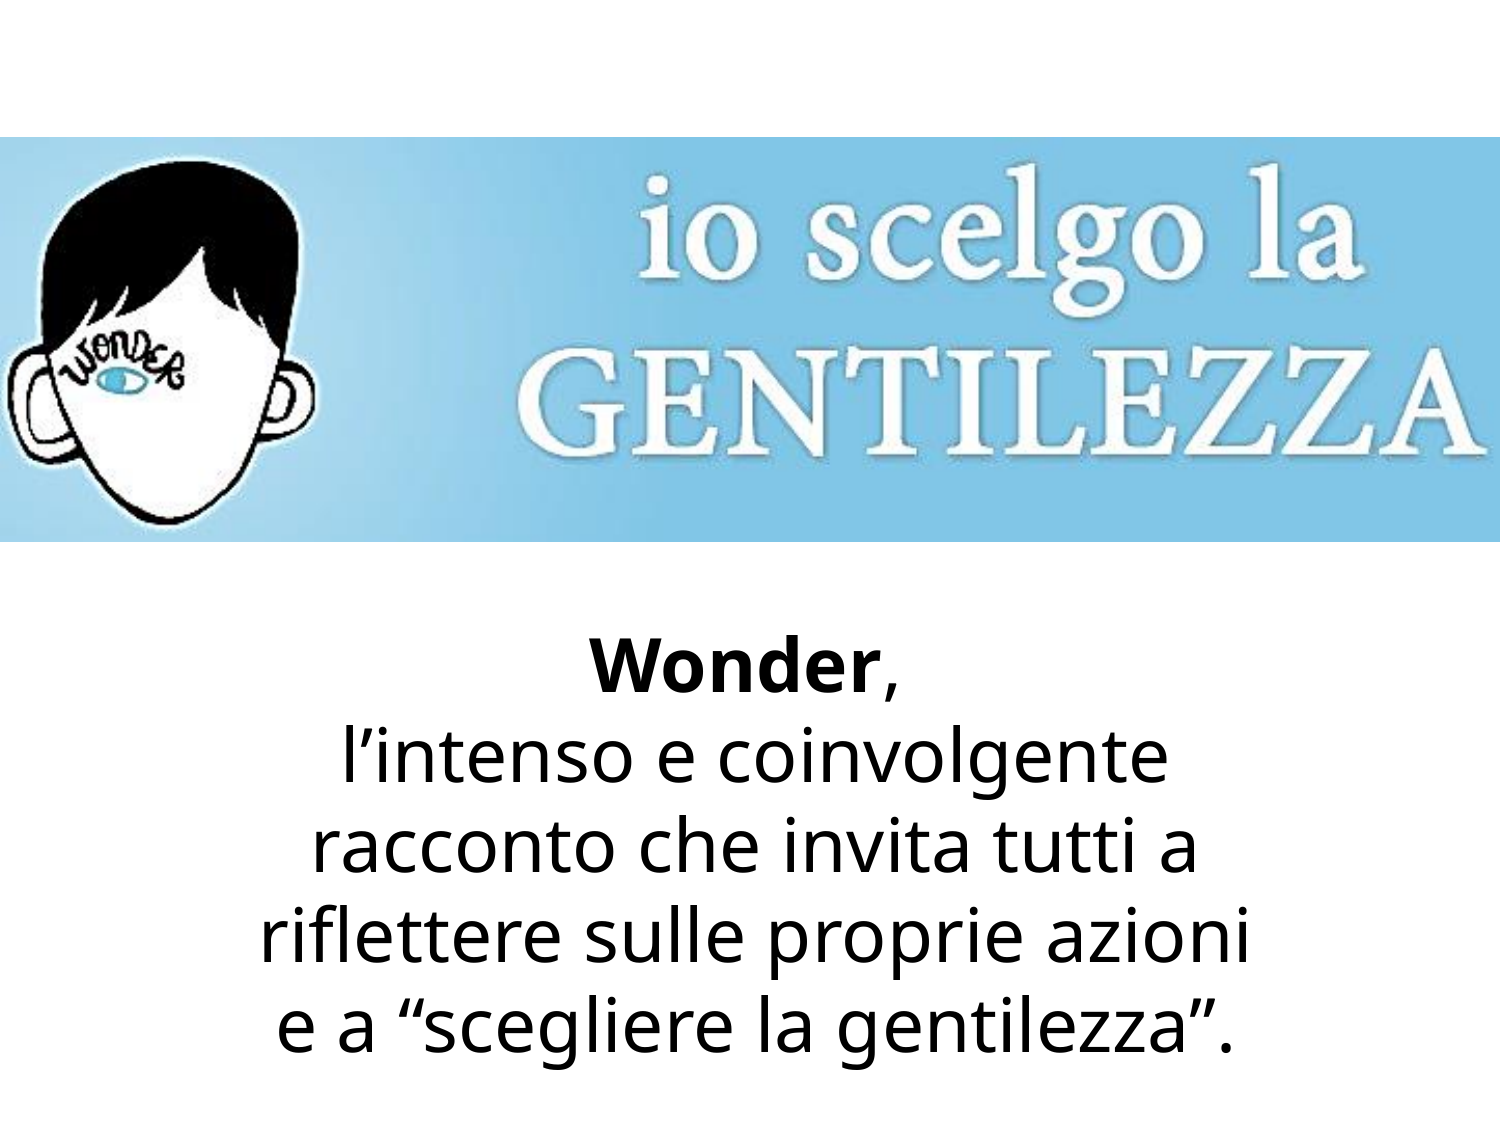

Wonder,
l’intenso e coinvolgente racconto che invita tutti a riflettere sulle proprie azioni e a “scegliere la gentilezza”.